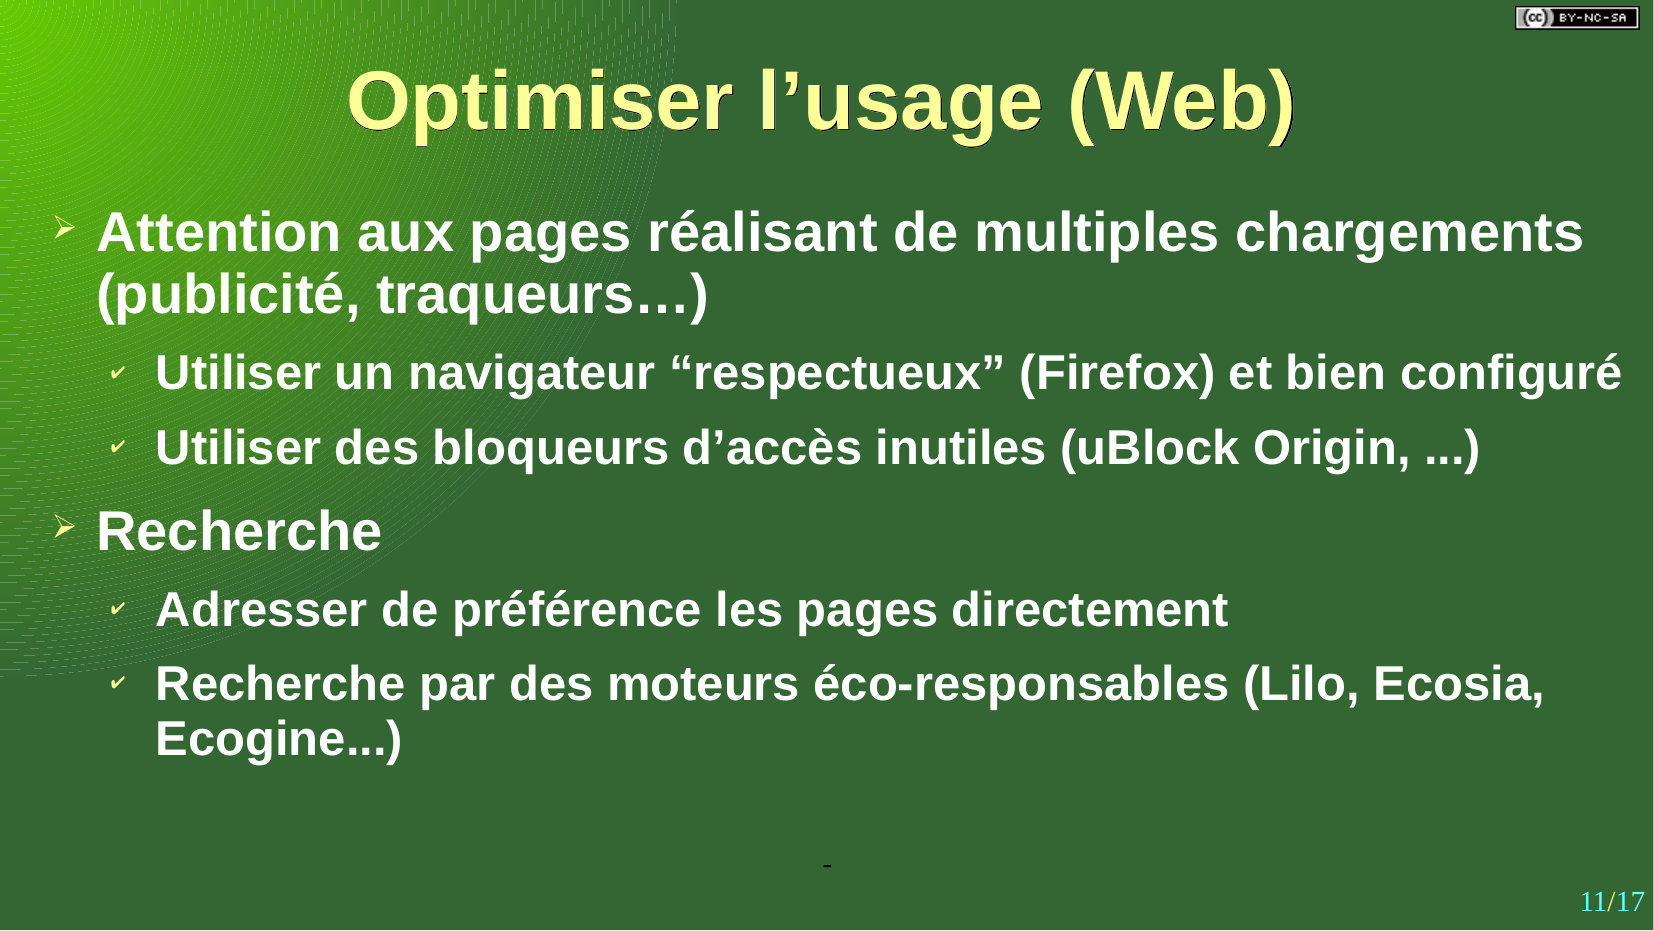

# Optimiser l’usage (Web)
Attention aux pages réalisant de multiples chargements (publicité, traqueurs…)
Utiliser un navigateur “respectueux” (Firefox) et bien configuré
Utiliser des bloqueurs d’accès inutiles (uBlock Origin, ...)
Recherche
Adresser de préférence les pages directement
Recherche par des moteurs éco-responsables (Lilo, Ecosia, Ecogine...)
-
11